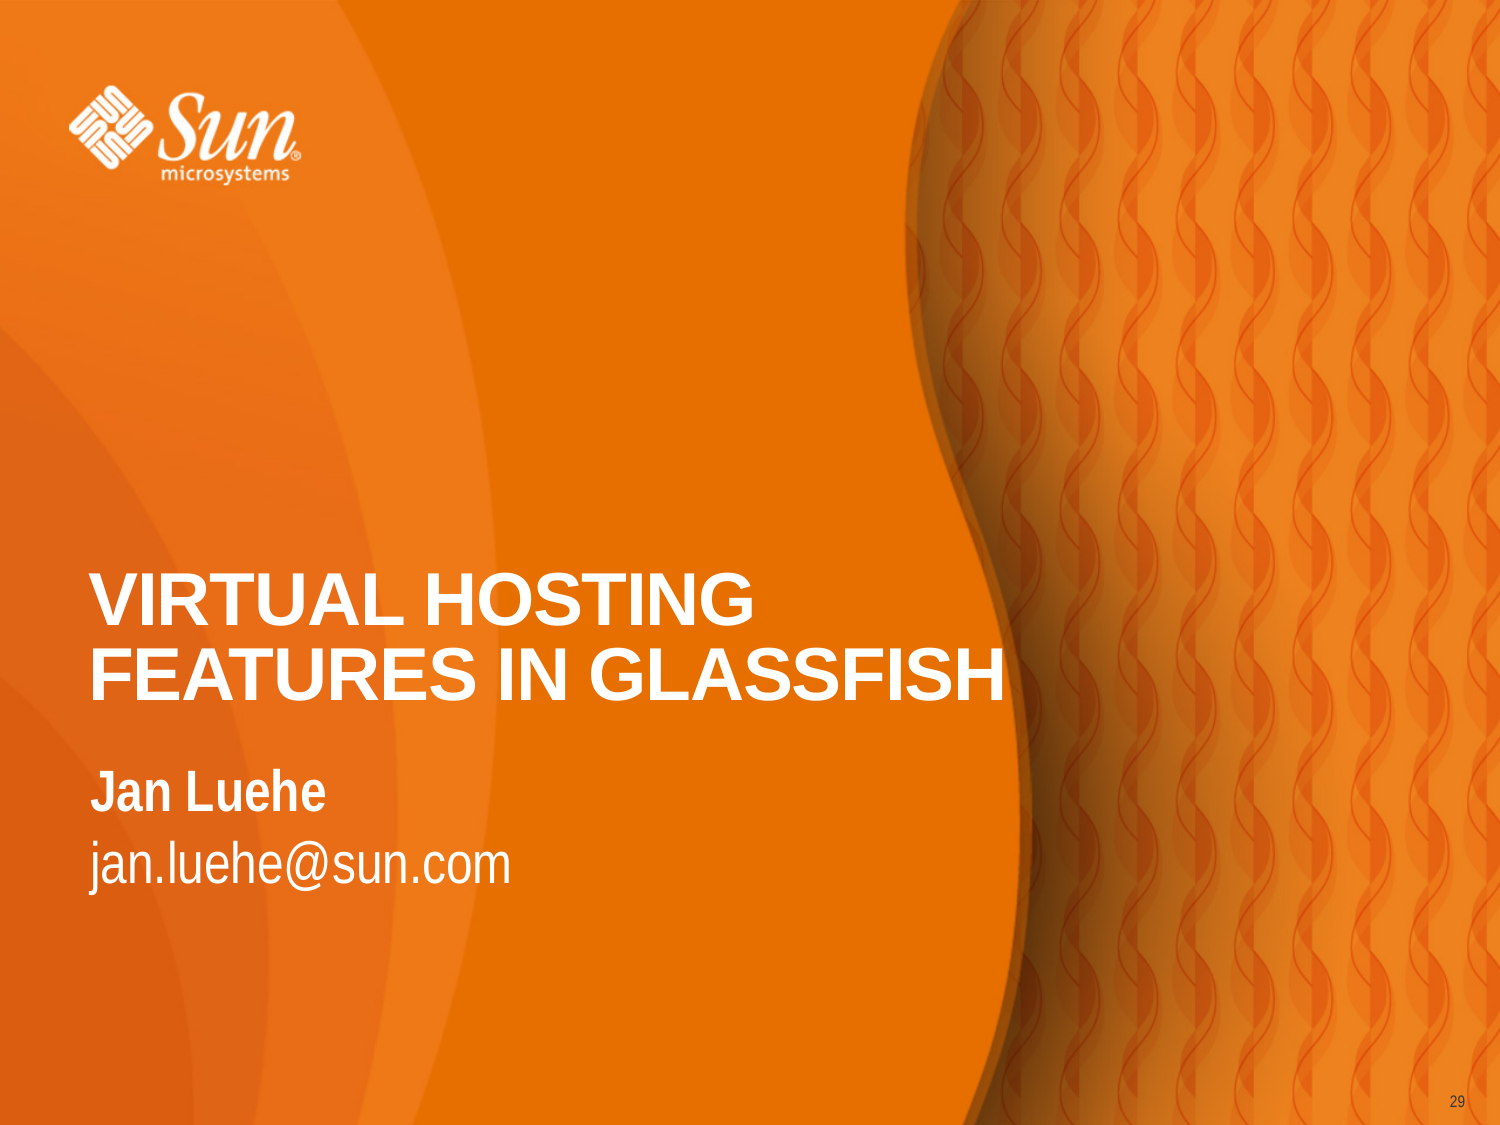

# VIRTUAL HOSTING FEATURES IN GLASSFISH
Jan Luehe
jan.luehe@sun.com